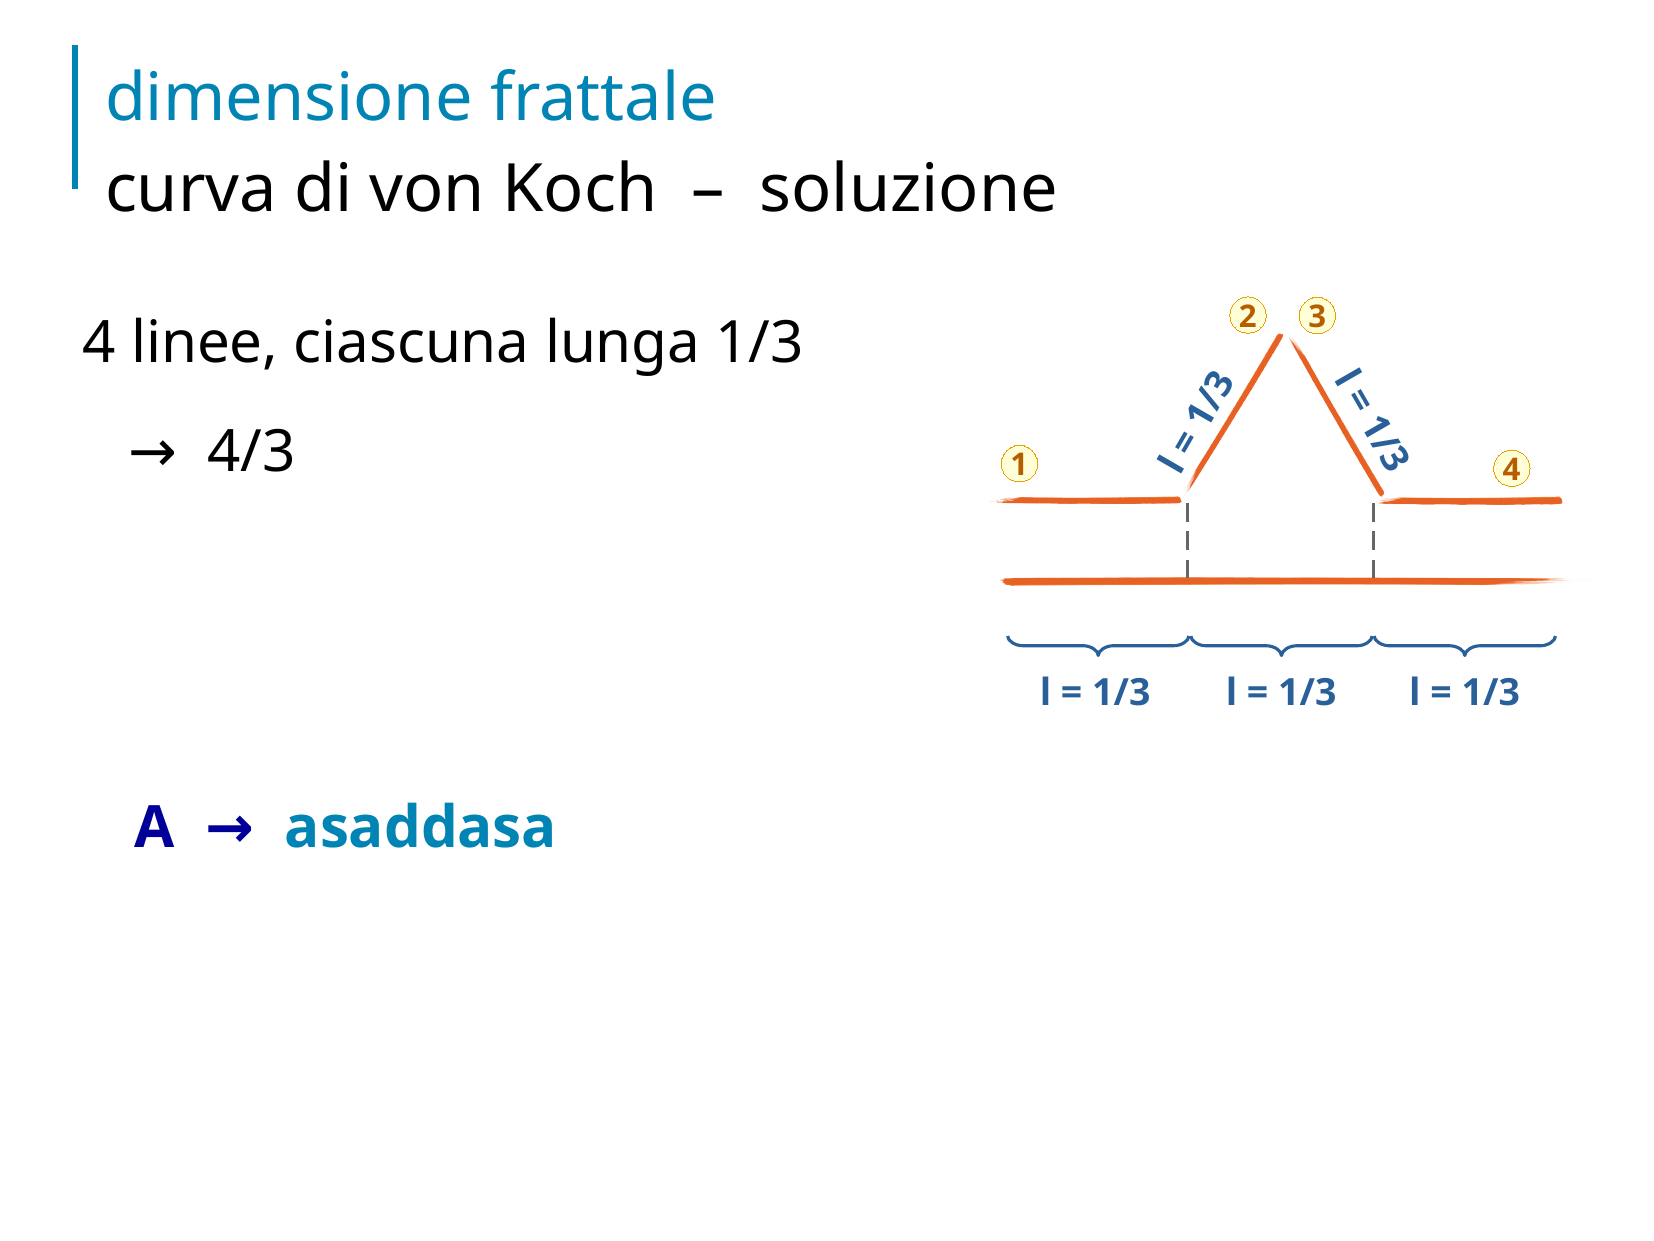

# dimensione frattale curva di von Koch – soluzione
2
3
l = 1/3
l = 1/3
1
4
l = 1/3
l = 1/3
l = 1/3
4 linee, ciascuna lunga 1/3
 → 4/3
A → asaddasa